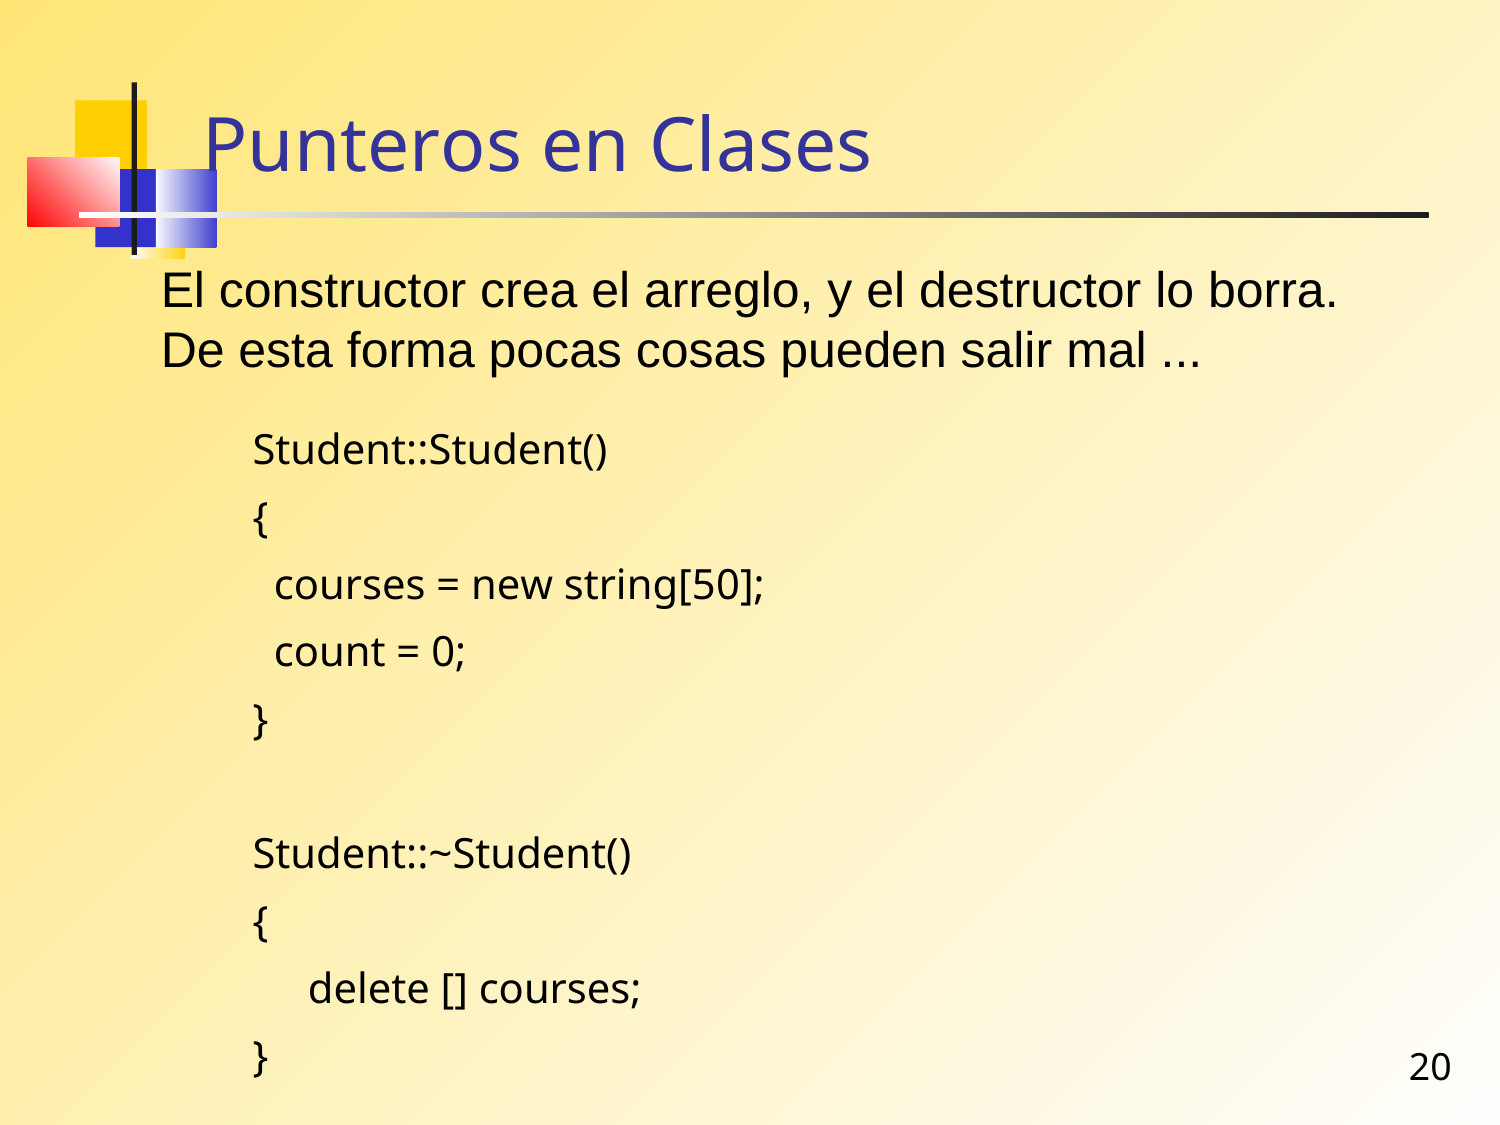

# Punteros en Clases
El constructor crea el arreglo, y el destructor lo borra. De esta forma pocas cosas pueden salir mal ...
Student::Student()‏
{
 courses = new string[50];
 count = 0;
}
Student::~Student()‏
{
	delete [] courses;
}
20